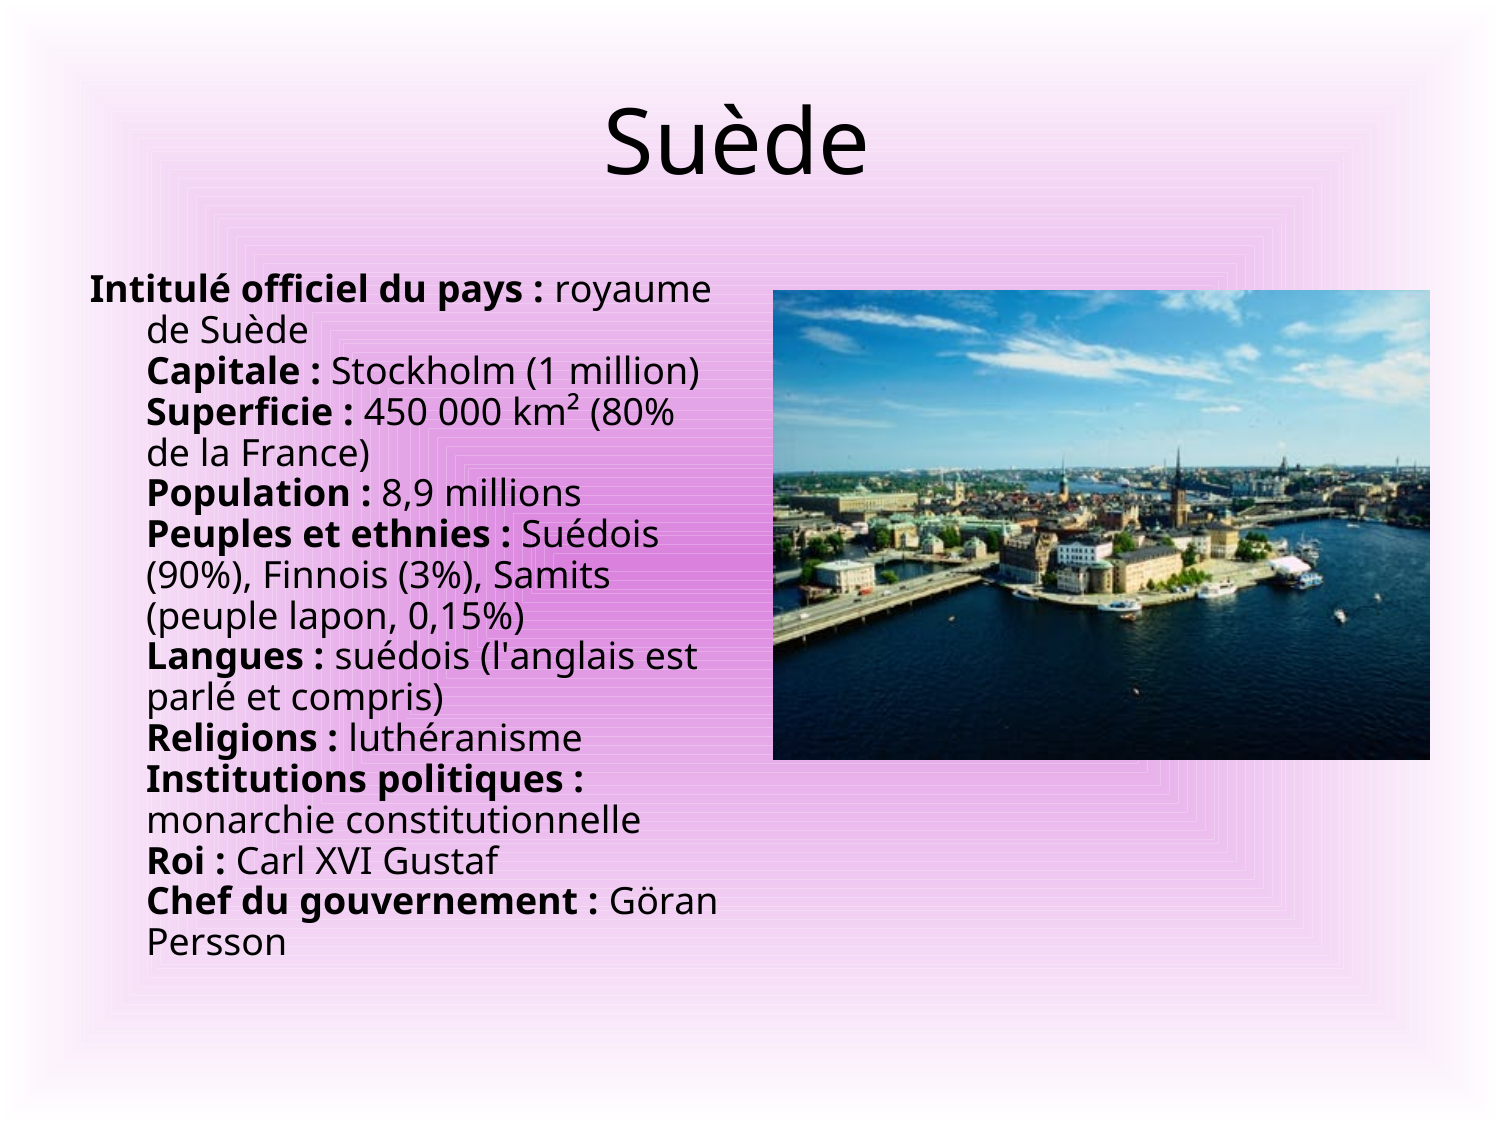

# Suède
Intitulé officiel du pays : royaume de Suède
Capitale : Stockholm (1 million)
Superficie : 450 000 km² (80% de la France)
Population : 8,9 millions
Peuples et ethnies : Suédois (90%), Finnois (3%), Samits (peuple lapon, 0,15%)
Langues : suédois (l'anglais est parlé et compris)
Religions : luthéranisme
Institutions politiques : monarchie constitutionnelle
Roi : Carl XVI Gustaf
Chef du gouvernement : Göran Persson